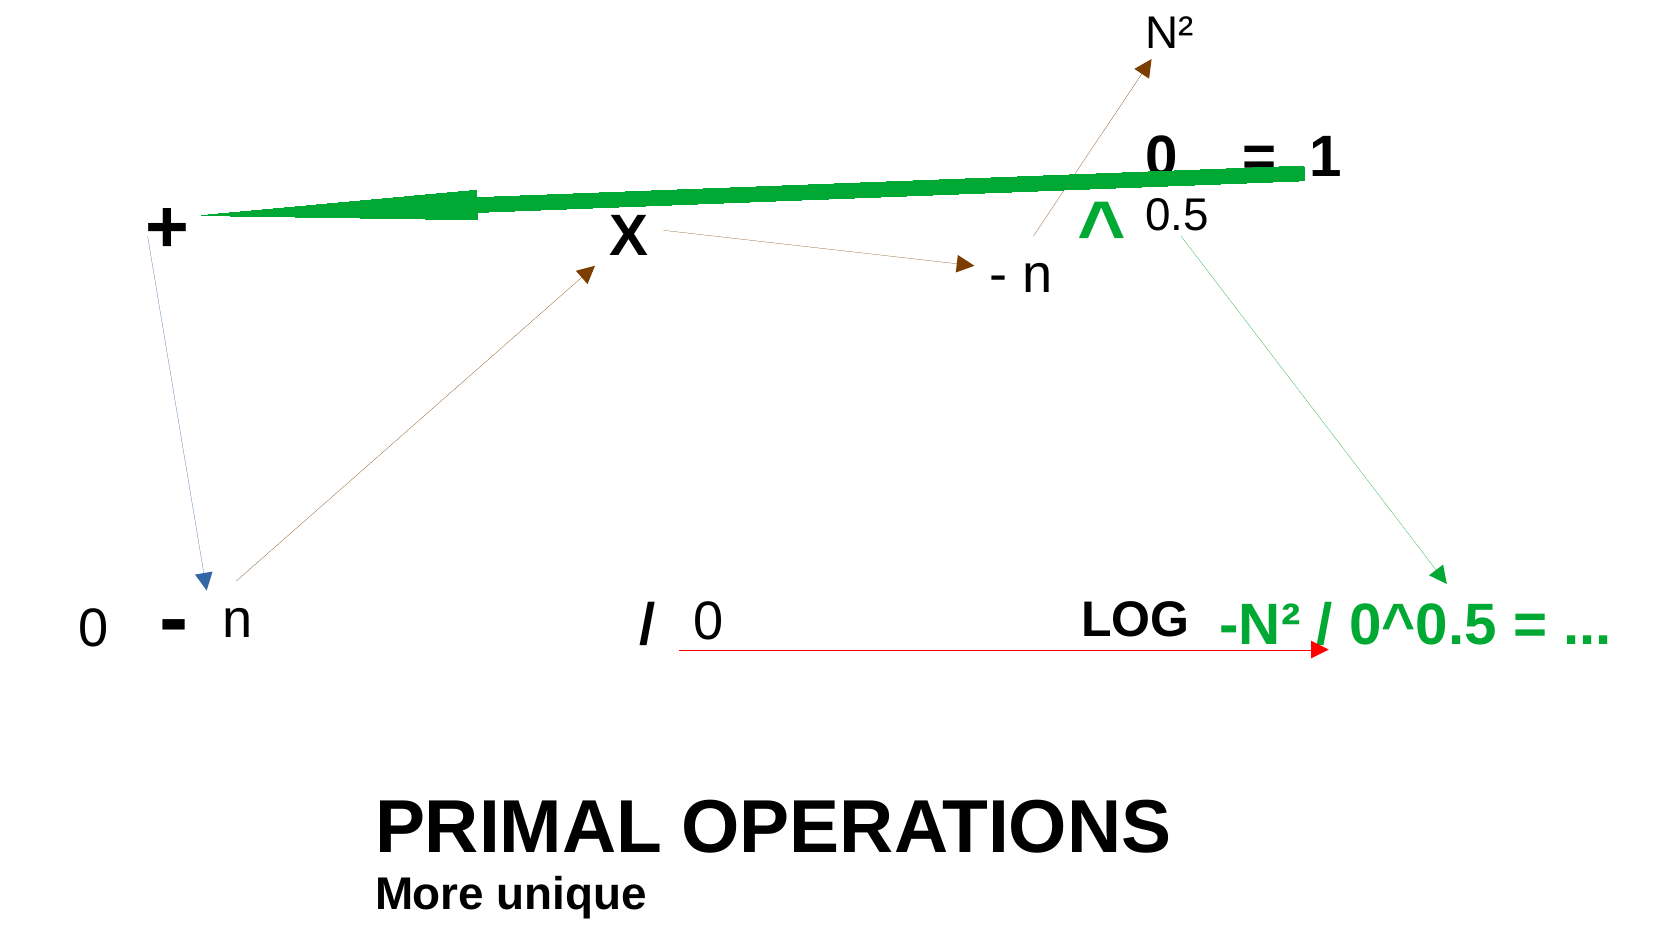

N²
0 = 1
0.5
+
^
X
- n
 -
n
0
LOG
-N² / 0^0.5 = ...
 /
0
PRIMAL OPERATIONS
More unique